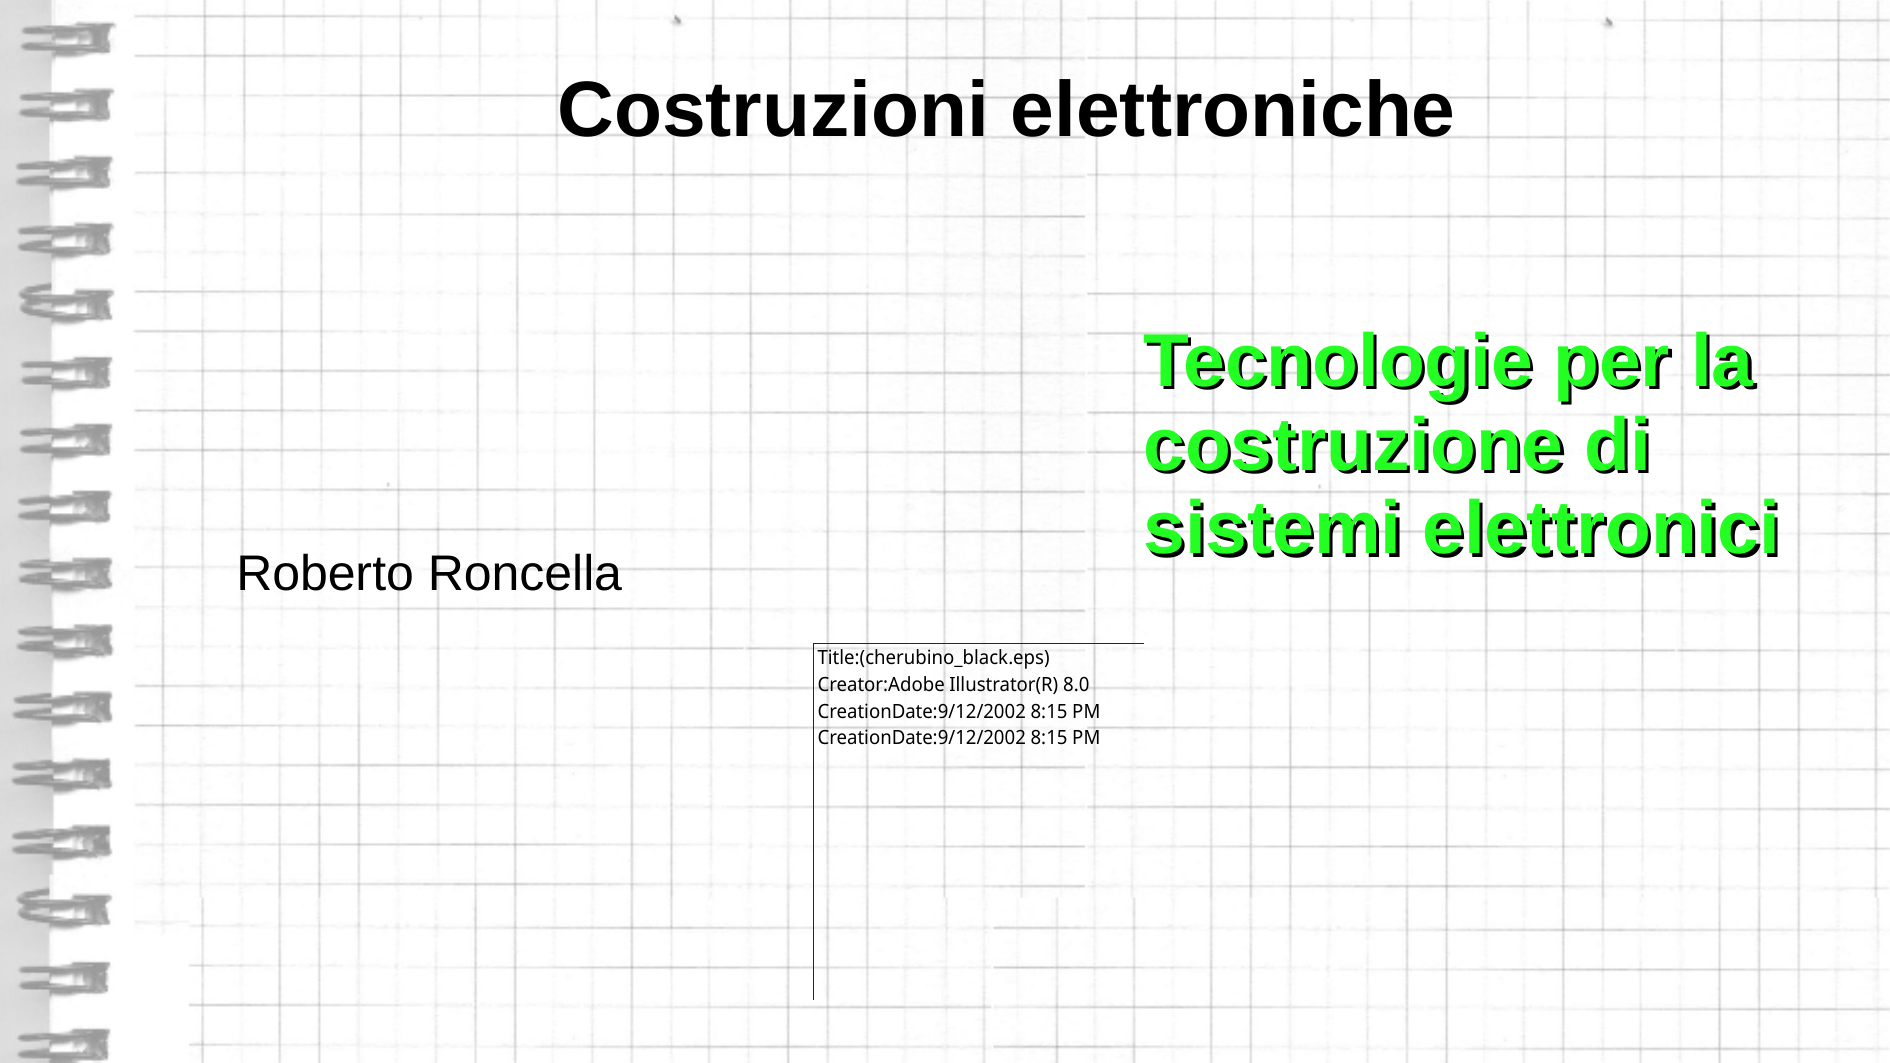

# Costruzioni elettroniche
Roberto Roncella
Tecnologie per la
costruzione di sistemi elettronici